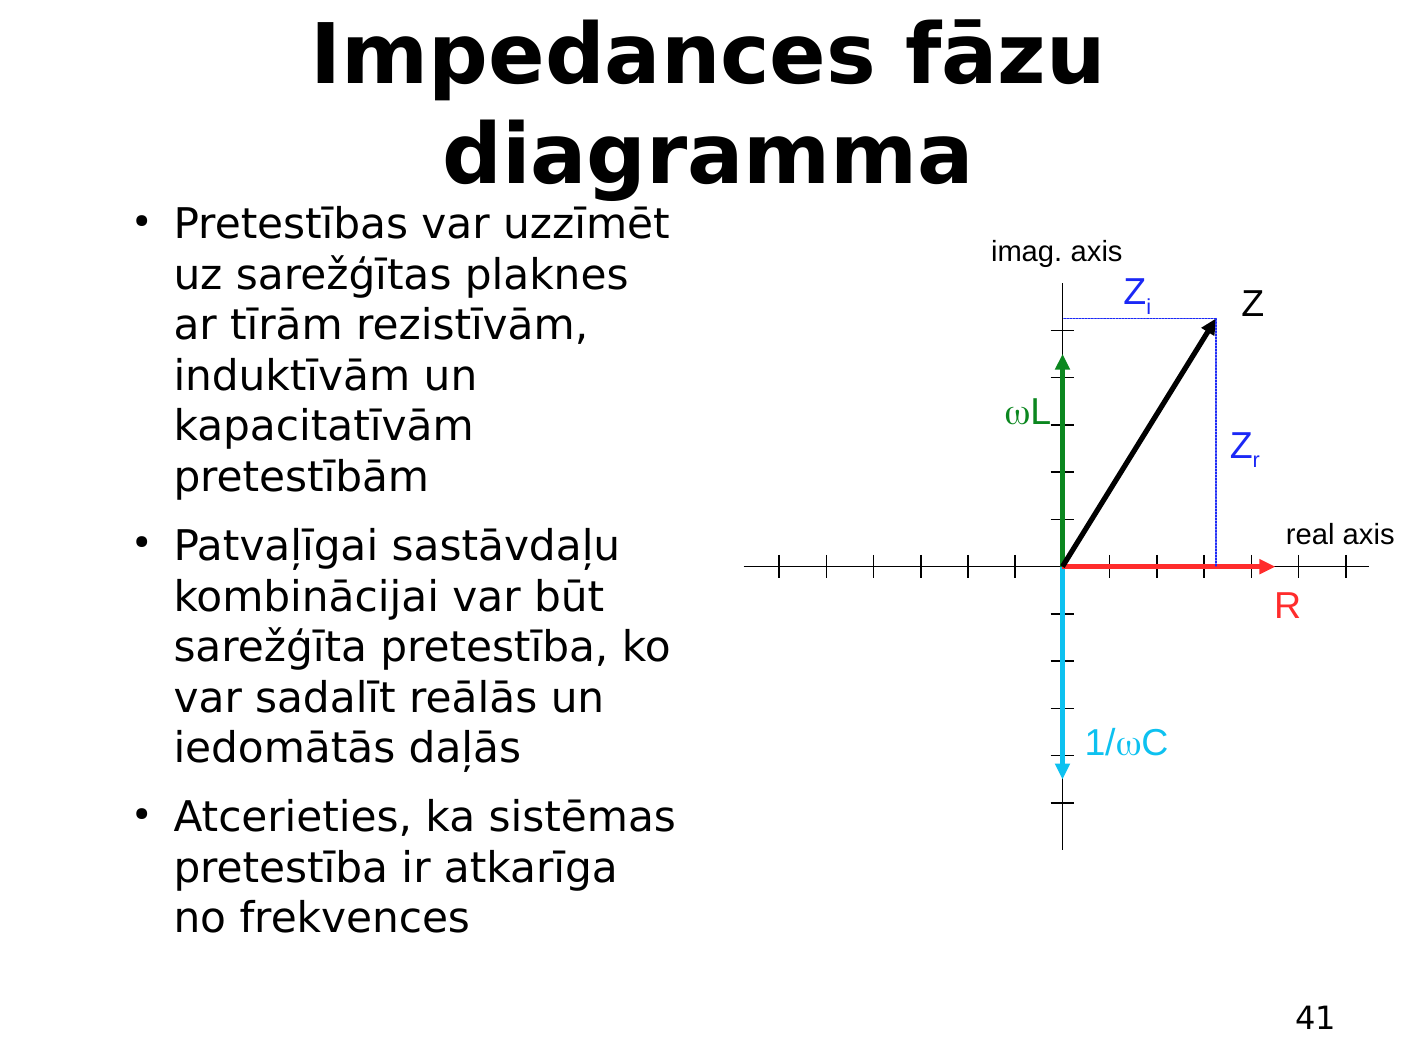

# Impedances fāzu diagramma
Pretestības var uzzīmēt uz sarežģītas plaknes ar tīrām rezistīvām, induktīvām un kapacitatīvām pretestībām
Patvaļīgai sastāvdaļu kombinācijai var būt sarežģīta pretestība, ko var sadalīt reālās un iedomātās daļās
Atcerieties, ka sistēmas pretestība ir atkarīga no frekvences
imag. axis
Zi
Z
L
Zr
real axis
R
1/C